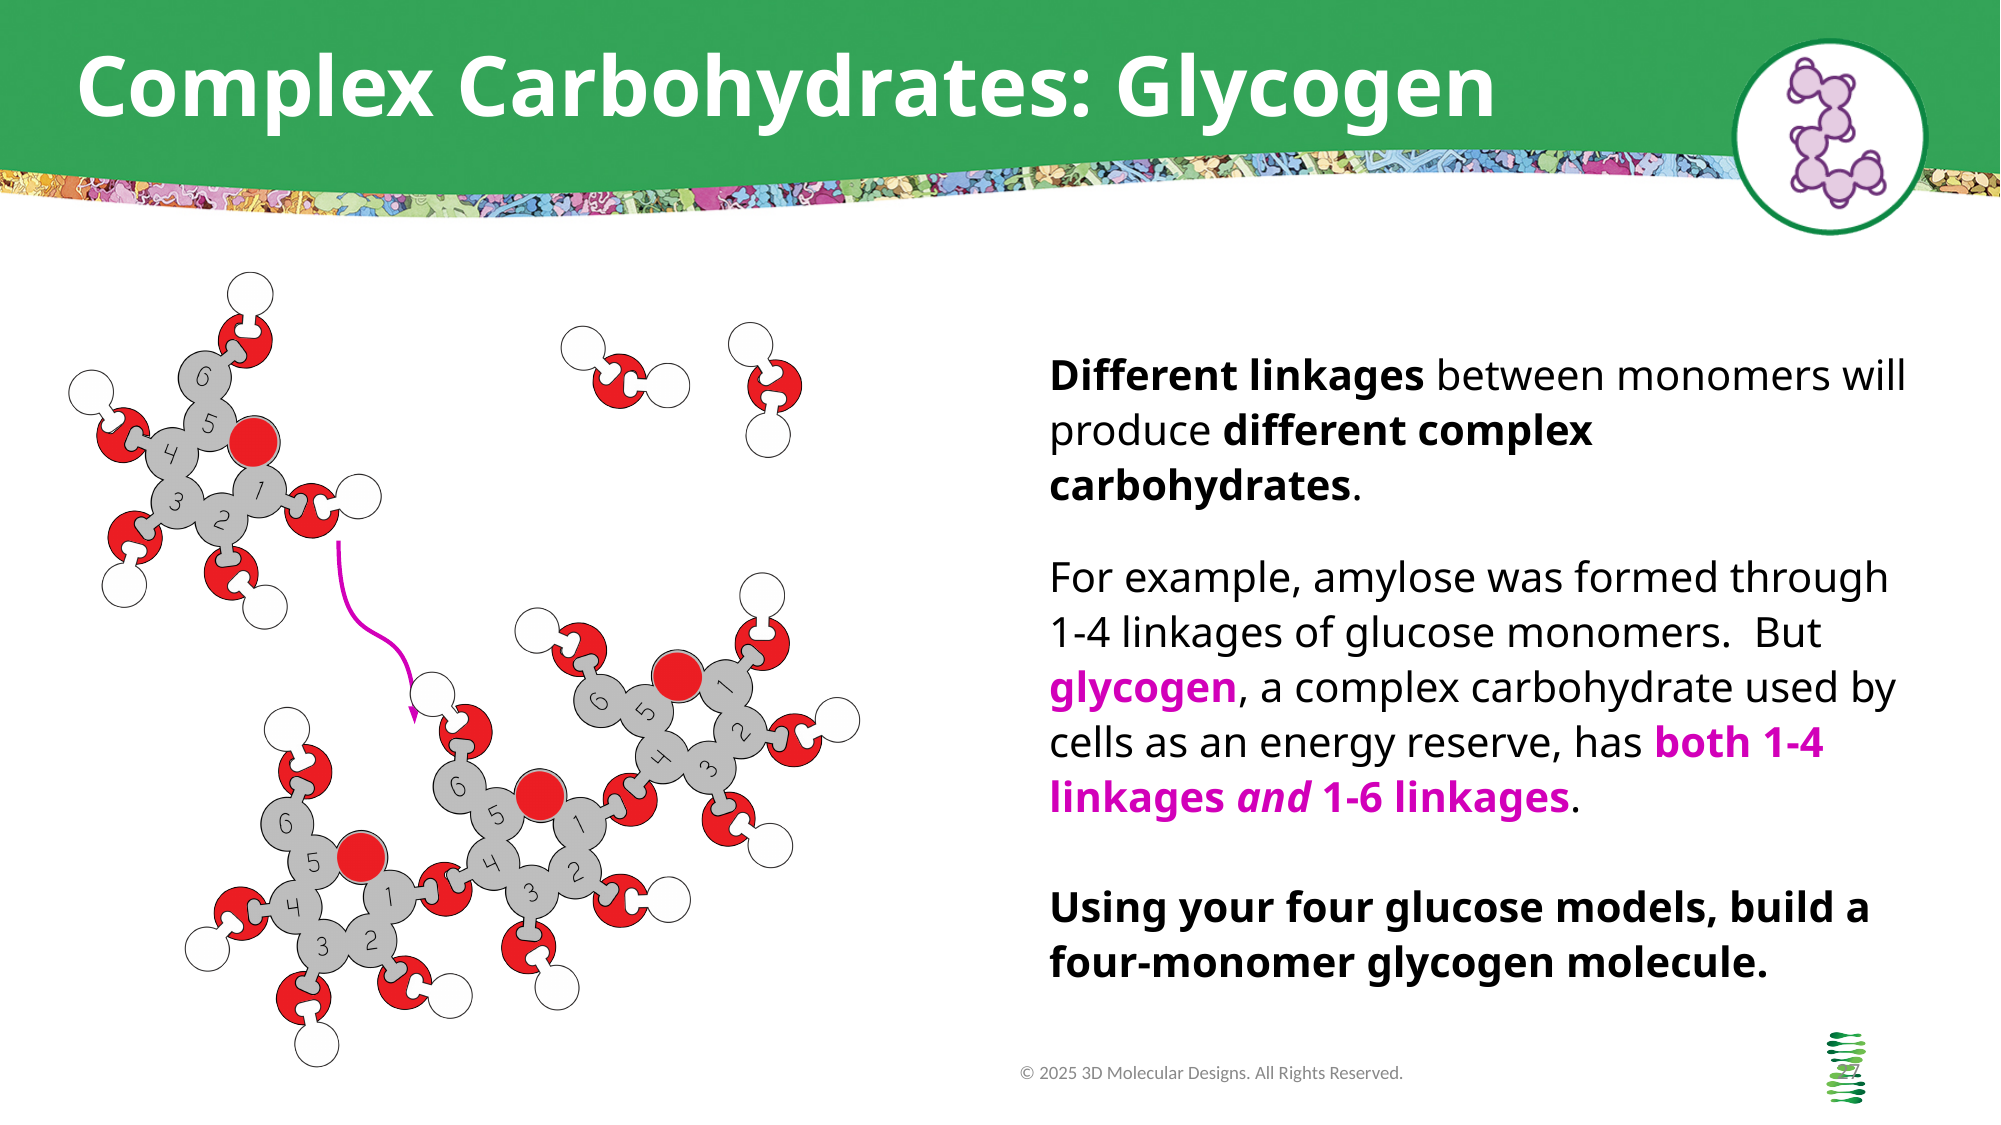

# Complex Carbohydrates: Glycogen
Different linkages between monomers will produce different complex carbohydrates.
For example, amylose was formed through 1-4 linkages of glucose monomers. But glycogen, a complex carbohydrate used by cells as an energy reserve, has both 1-4 linkages and 1-6 linkages.
Using your four glucose models, build a four-monomer glycogen molecule.